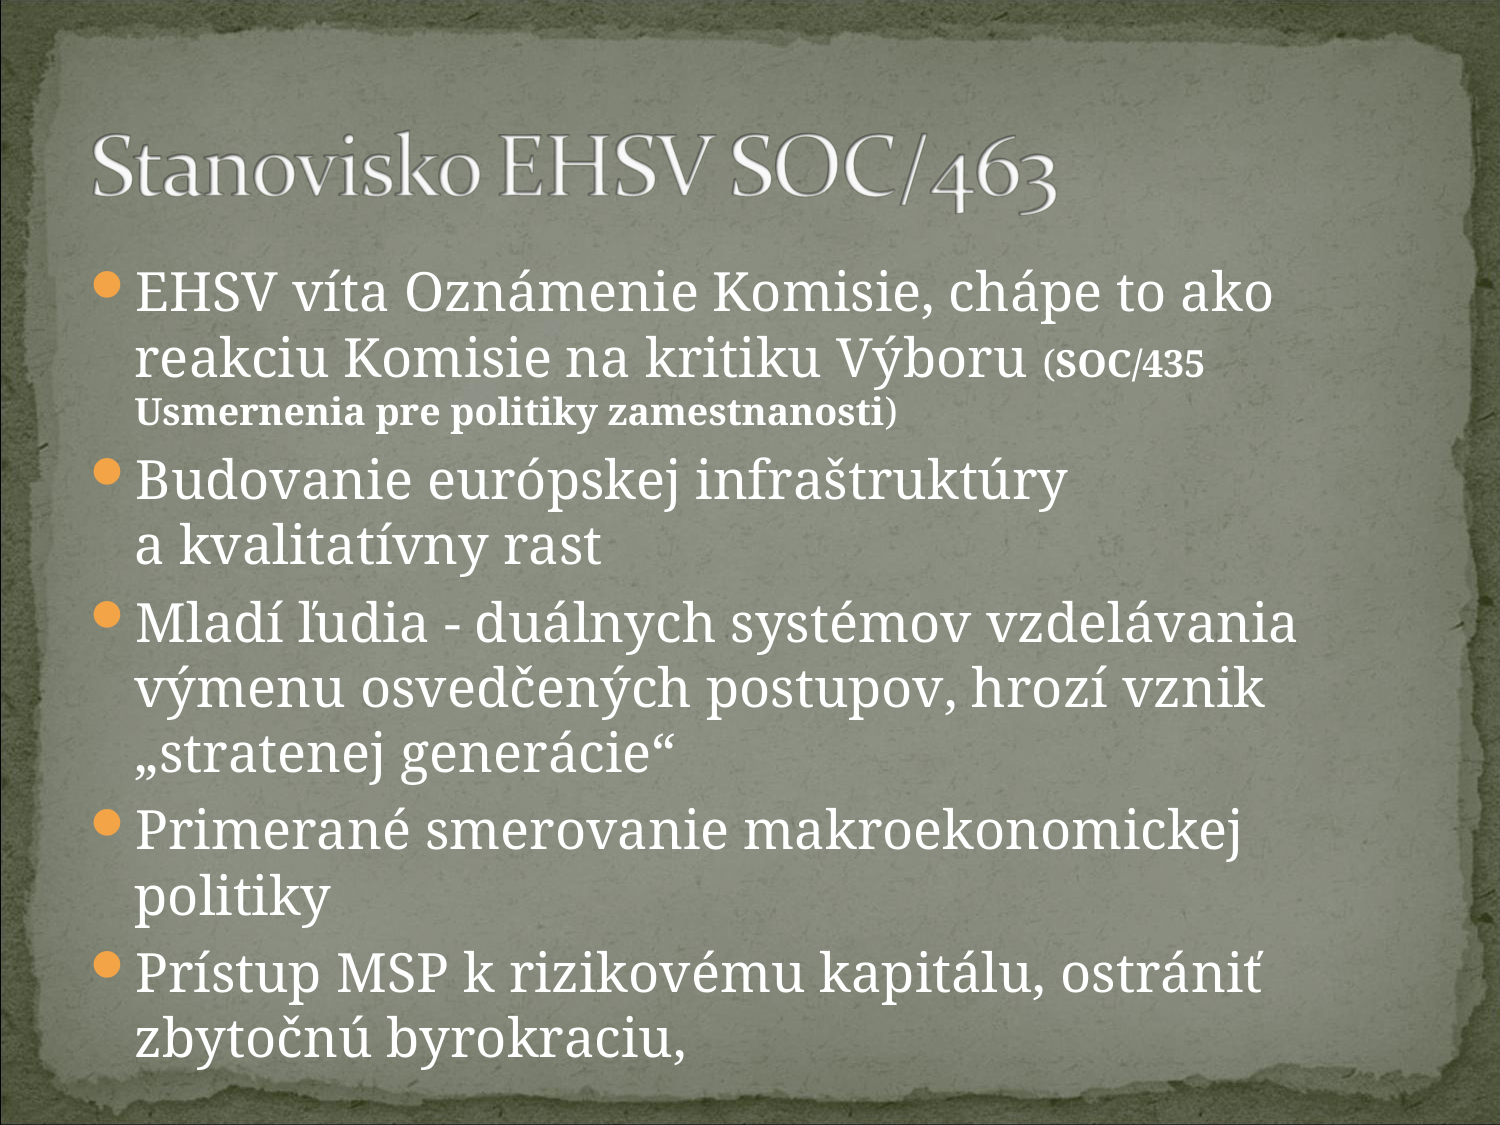

# EHSV víta Oznámenie Komisie, chápe to ako reakciu Komisie na kritiku Výboru (SOC/435 Usmernenia pre politiky zamestnanosti)
Budovanie európskej infraštruktúry a kvalitatívny rast
Mladí ľudia - duálnych systémov vzdelávania výmenu osvedčených postupov, hrozí vznik „stratenej generácie“
Primerané smerovanie makroekonomickej politiky
Prístup MSP k rizikovému kapitálu, ostrániť zbytočnú byrokraciu,